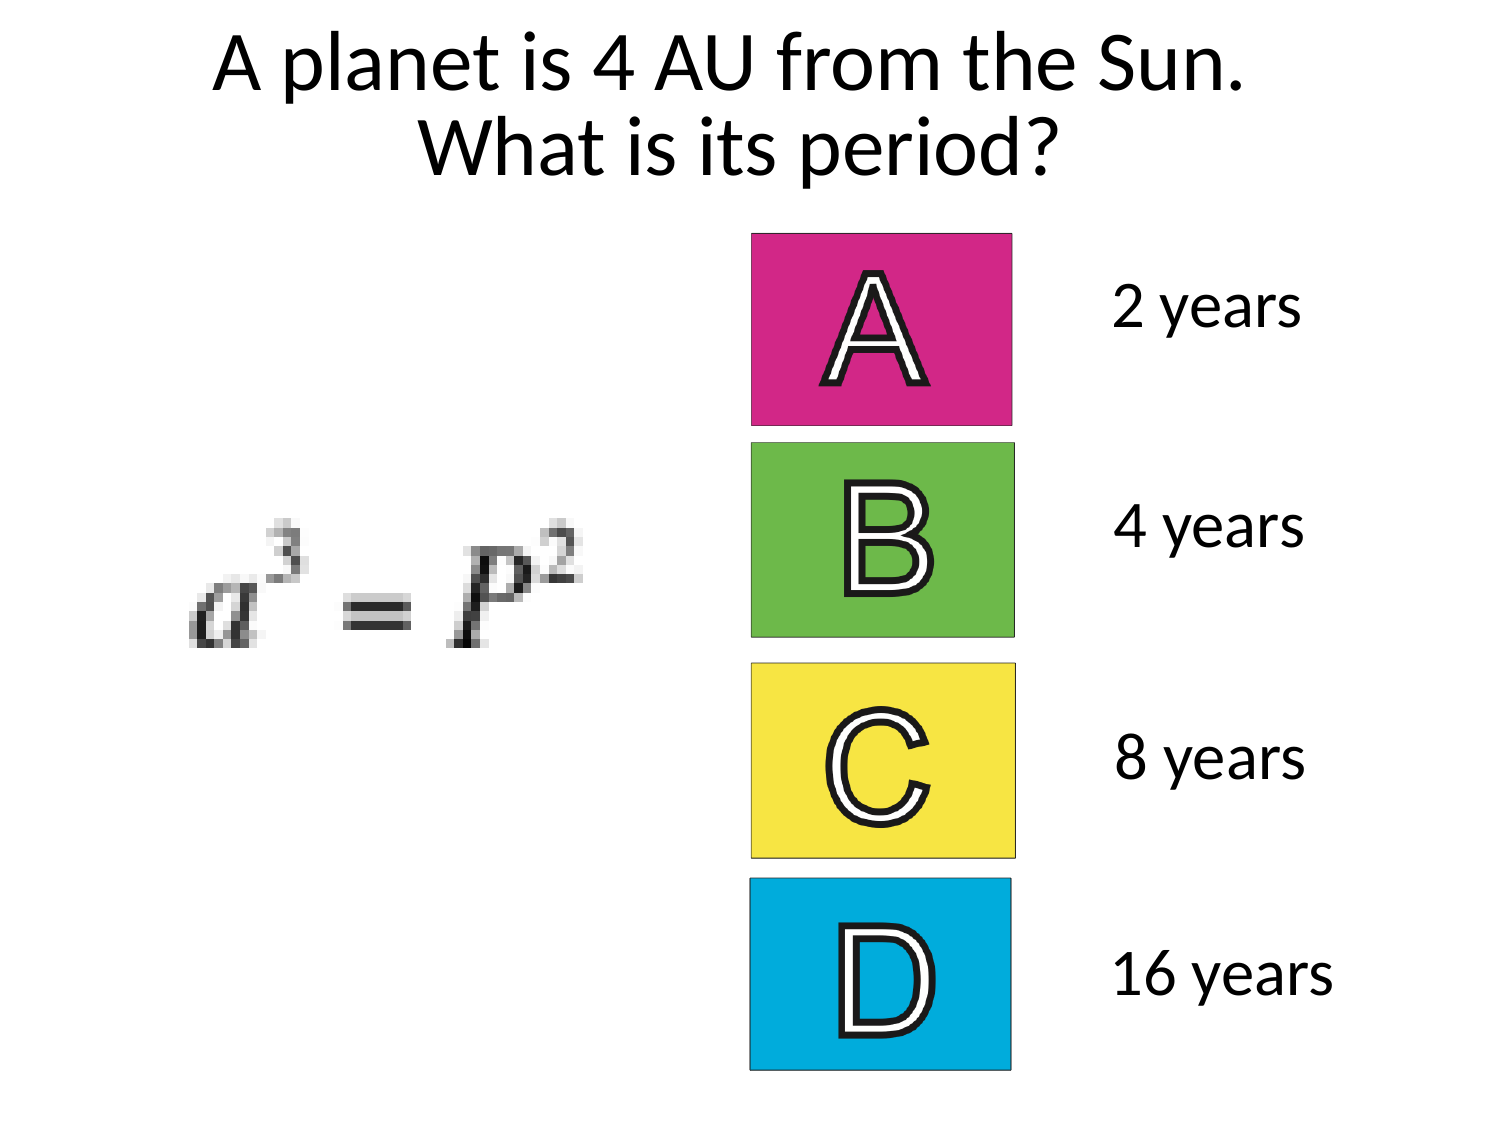

# A planet is 4 AU from the Sun. What is its period?
2 years
4 years
8 years
16 years